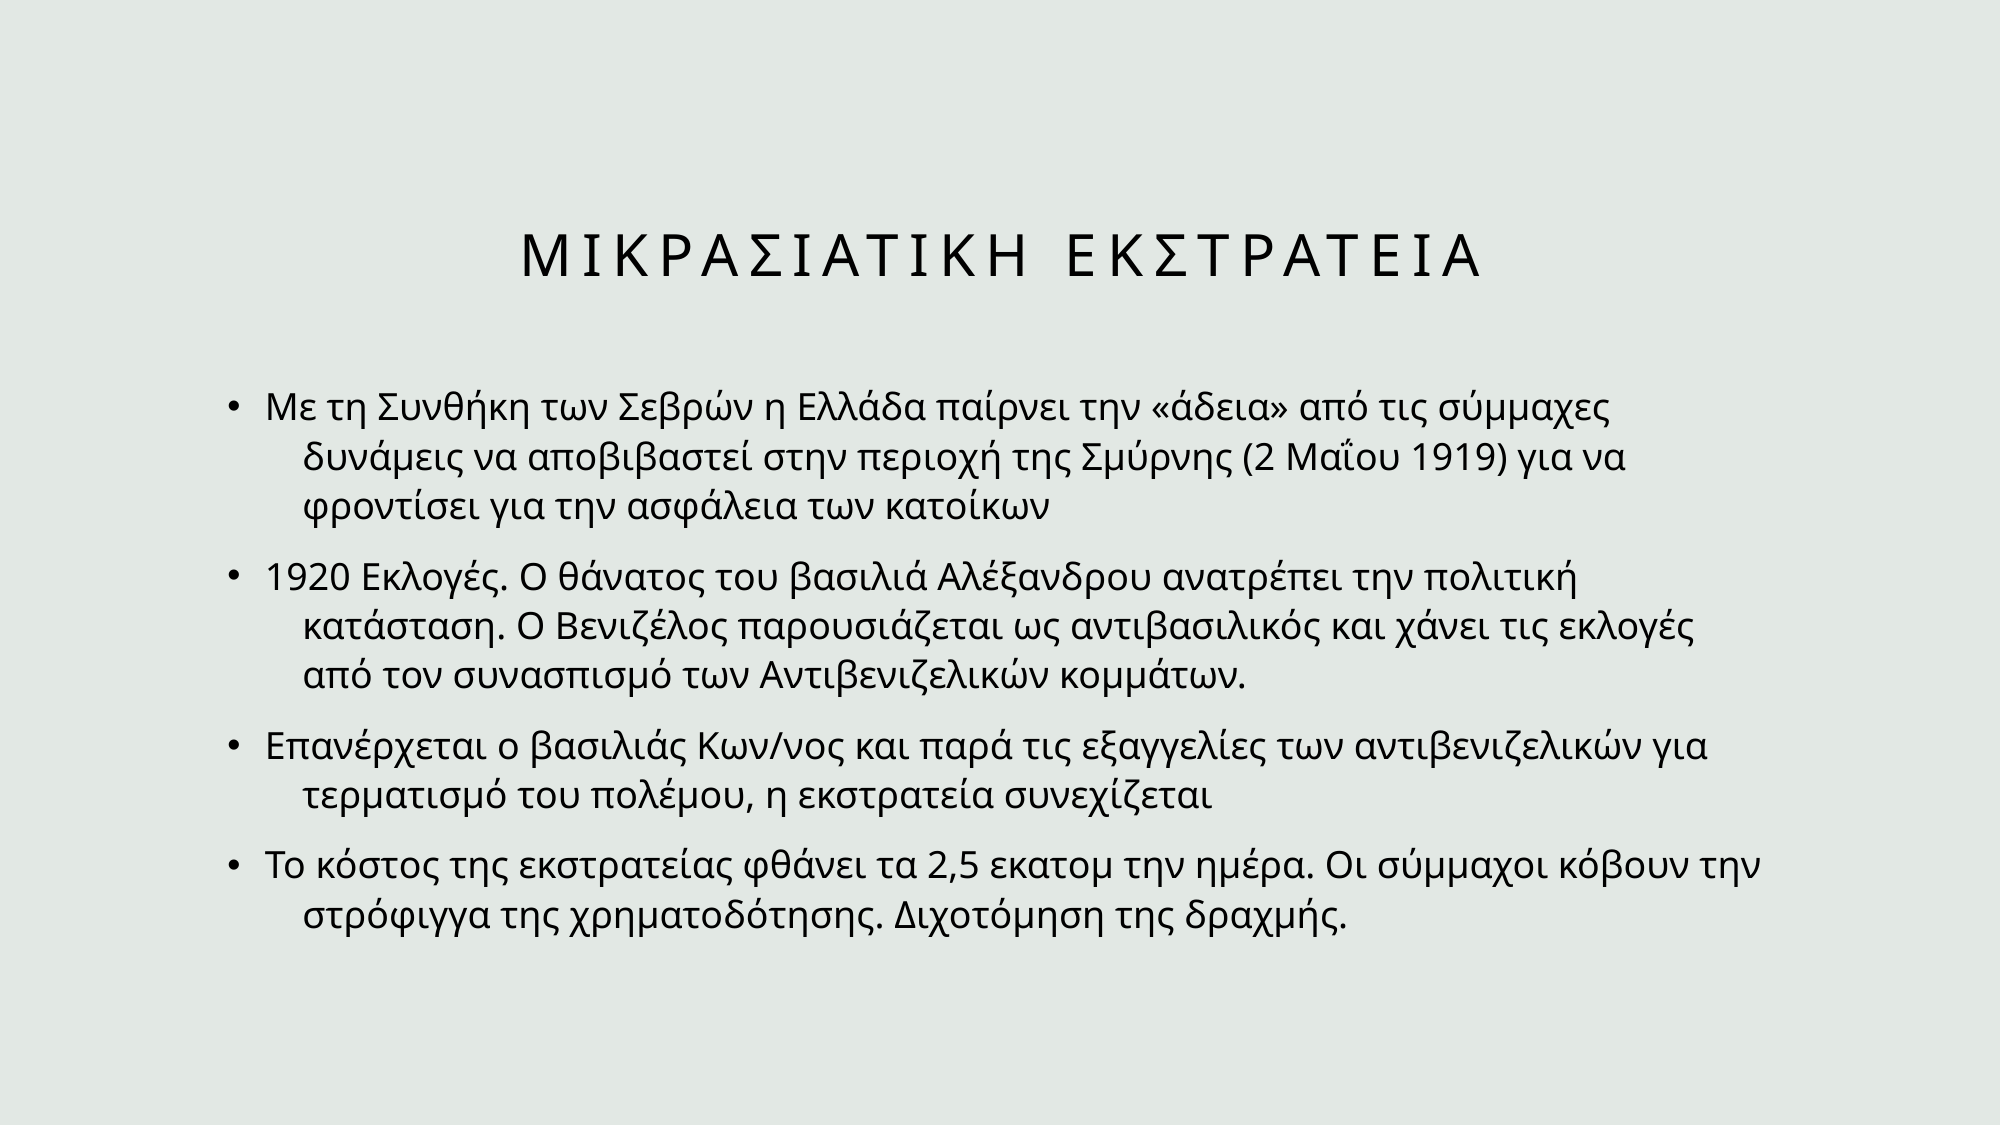

# ΜΙΚΡΑΣΙΑΤΙΚΗ ΕΚΣΤΡΑΤΕΙΑ
Με τη Συνθήκη των Σεβρών η Ελλάδα παίρνει την «άδεια» από τις σύμμαχες δυνάμεις να αποβιβαστεί στην περιοχή της Σμύρνης (2 Μαΐου 1919) για να φροντίσει για την ασφάλεια των κατοίκων
1920 Εκλογές. Ο θάνατος του βασιλιά Αλέξανδρου ανατρέπει την πολιτική κατάσταση. Ο Βενιζέλος παρουσιάζεται ως αντιβασιλικός και χάνει τις εκλογές από τον συνασπισμό των Αντιβενιζελικών κομμάτων.
Επανέρχεται ο βασιλιάς Κων/νος και παρά τις εξαγγελίες των αντιβενιζελικών για τερματισμό του πολέμου, η εκστρατεία συνεχίζεται
Το κόστος της εκστρατείας φθάνει τα 2,5 εκατομ την ημέρα. Οι σύμμαχοι κόβουν την στρόφιγγα της χρηματοδότησης. Διχοτόμηση της δραχμής.